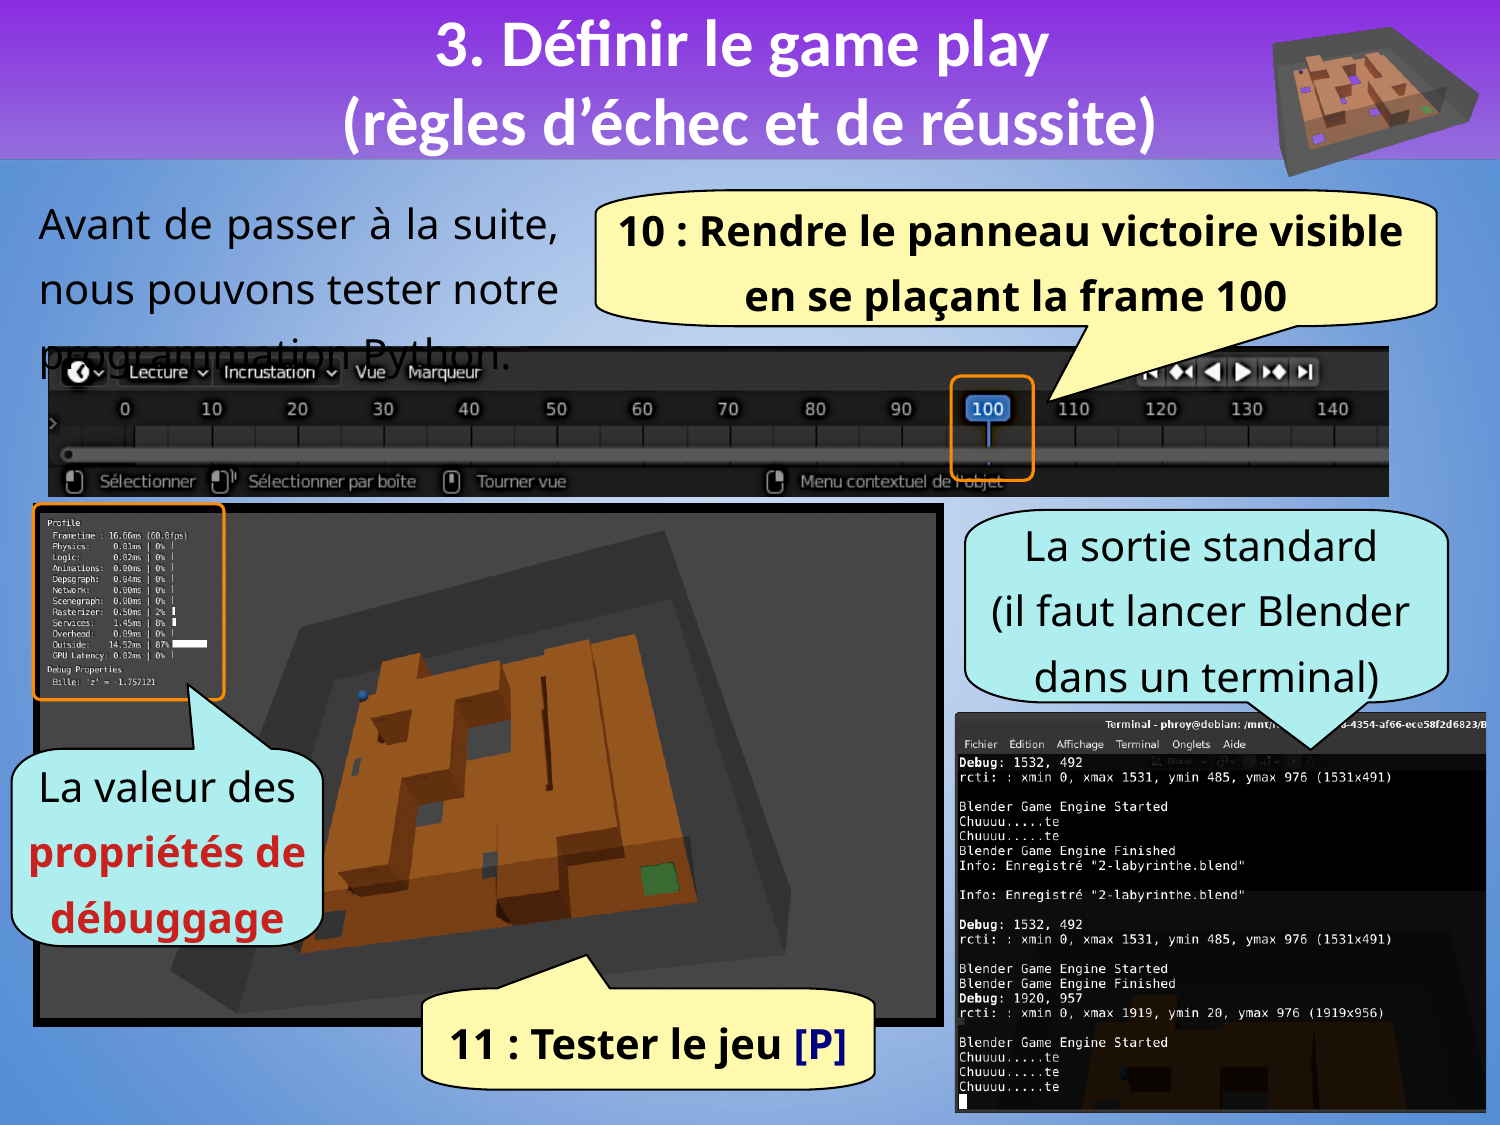

3. Définir le game play
(règles d’échec et de réussite)
Avant de passer à la suite, nous pouvons tester notre programmation Python.
10 : Rendre le panneau victoire visible
en se plaçant la frame 100
La sortie standard
(il faut lancer Blender
dans un terminal)
La valeur des
propriétés de
débuggage
11 : Tester le jeu [P]